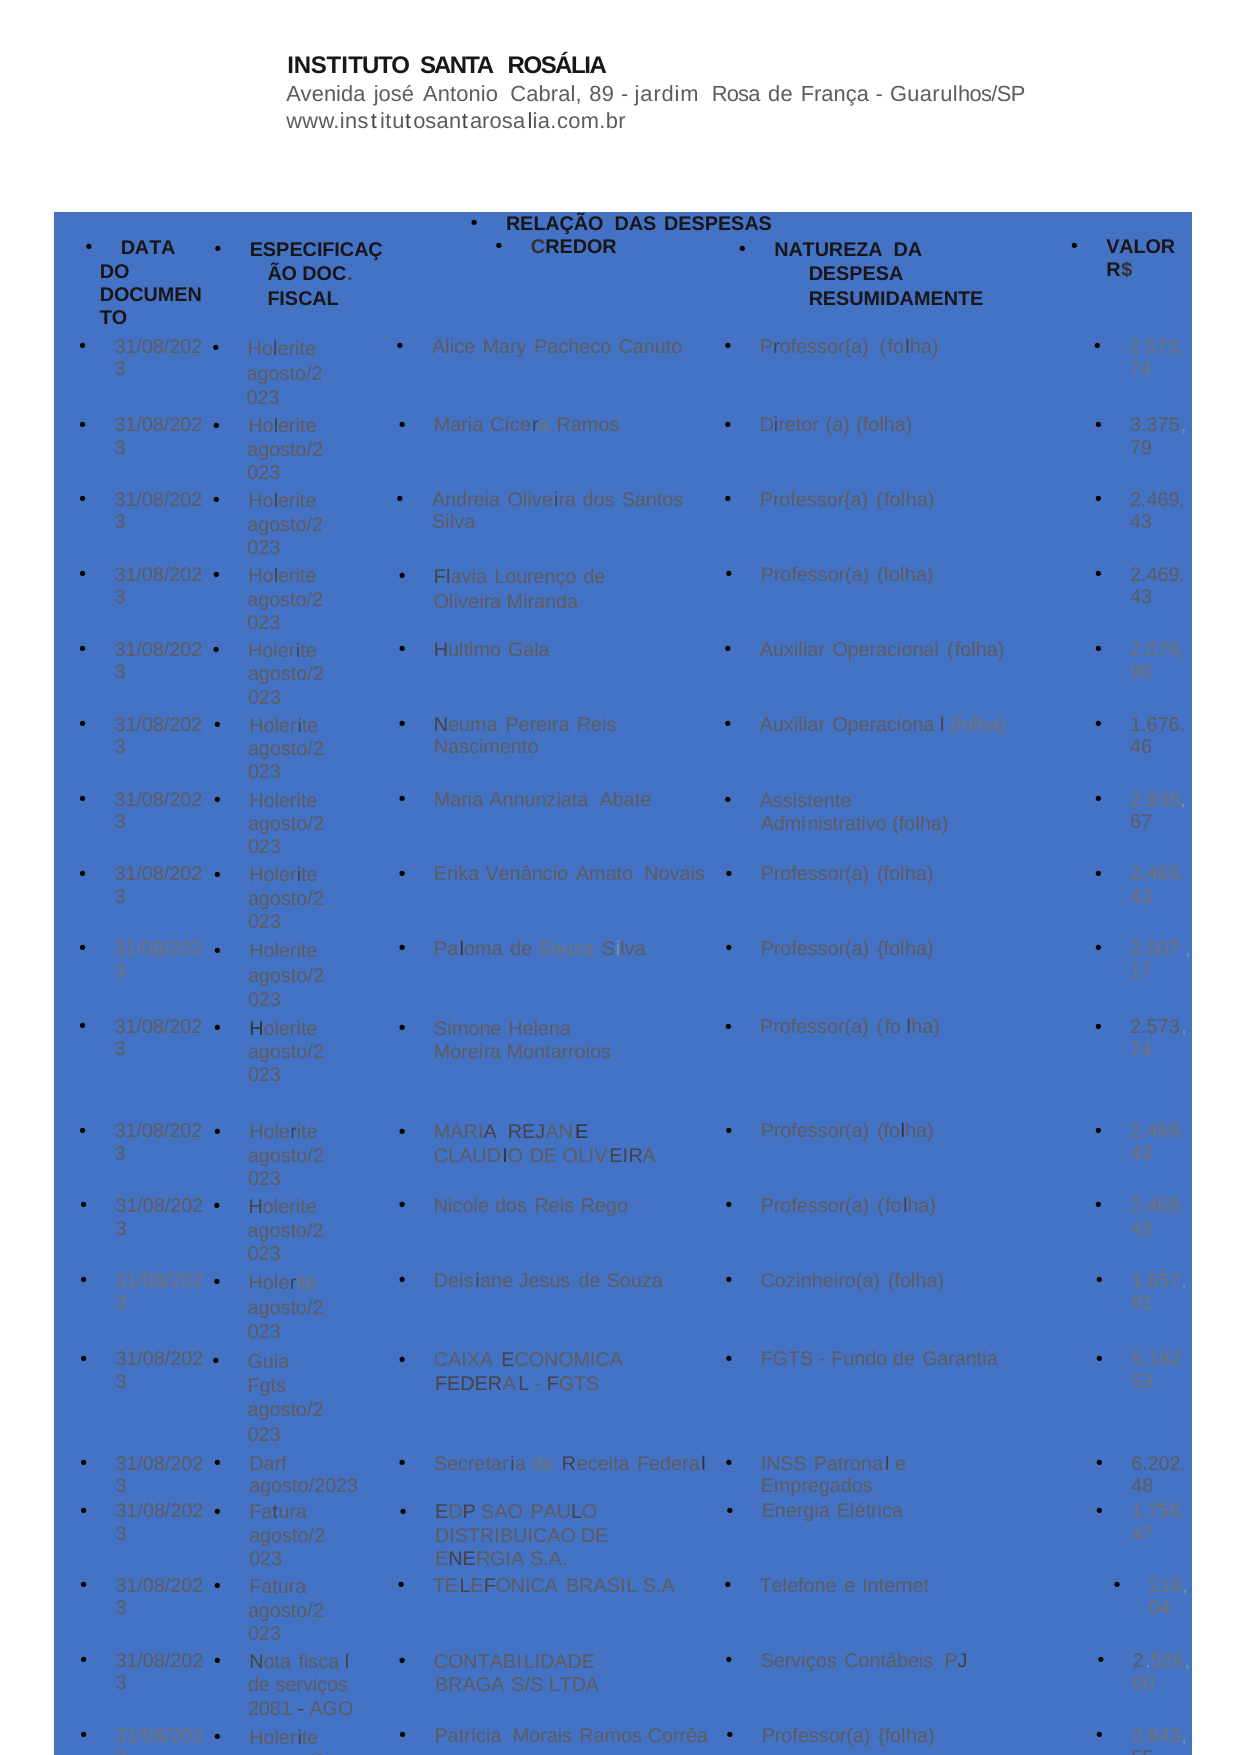

INSTITUTO SANTA ROSÁLIA
Avenida josé Antonio Cabral, 89 - jardim Rosa de França - Guarulhos/SP www.institutosantarosalia.com.br
| RELAÇÃO DAS DESPESAS | | | | |
| --- | --- | --- | --- | --- |
| DATA DO DOCUMENTO | ESPECIFICAÇÃO DOC. FISCAL | CREDOR | NATUREZA DA DESPESA RESUMIDAMENTE | VALOR R$ |
| 31/08/2023 | Holerite agosto/2023 | Alice Mary Pacheco Canuto | Professor{a) (folha) | 2.573,74 |
| 31/08/2023 | Holerite agosto/2023 | Maria Cícera Ramos | Diretor (a) (folha) | 3.375,79 |
| 31/08/2023 | Holerite agosto/2023 | Andreia Oliveira dos Santos Silva | Professor{a) (folha) | 2.469,43 |
| 31/08/2023 | Holerite agosto/2023 | Flavia Lourenço de Oliveira Miranda | Professor(a) (folha) | 2.469.43 |
| 31/08/2023 | Holerite agosto/2023 | Hultlmo Gala | Auxiliar Operacional (folha) | 2.079,90 |
| 31/08/2023 | Holerite agosto/2023 | Neuma Pereira Reis Nascimento | Auxiliar Operaciona l (folha) | 1.676.46 |
| 31/08/2023 | Holerite agosto/2023 | Maria Annunziata Abate | Assistente Administrativo (folha) | 2.938,67 |
| 31/08/2023 | Holerite agosto/2023 | Erika Venâncio Amato Novais | Professor(a) (folha) | 2.469.43 |
| 31/08/2023 | Holerite agosto/2023 | Paloma de Souza Silva | Professor(a) {folha) | 2.507 ,17 |
| 31/08/2023 | Holerite agosto/2023 | Simone Helena Moreira Montarroios | Professor(a) (fo lha) | 2.573,74 |
| | | | | |
| 31/08/2023 | Holerite agosto/2023 | MARIA REJANE CLAUDIO DE OLIVEIRA | Professor(a) (folha) | 2.469.43 |
| 31/08/2023 | Holerite agosto/2023 | Nicole dos Reis Rego | Professor(a) (folha) | 2.469,43 |
| 31/08/2023 | Holerite agosto/2023 | Deisiane Jesus de Souza | Cozinheiro(a) (folha) | 1.657,81 |
| 31/08/2023 | Guia Fgts agosto/2023 | CAIXA ECONOMICA FEDERAL - FGTS | FGTS - Fundo de Garantia | 5.182.53 |
| 31/08/2023 | Darf agosto/2023 | Secretaria da Receita Federal | INSS Patronal e Empregados | 6.202.48 |
| 31/08/2023 | Fatura agosto/2023 | EDP SAO PAULO DISTRIBUICAO DE ENERGIA S.A. | Energia Elétrica | 1.758.47 |
| 31/08/2023 | Fatura agosto/2023 | TELEFONICA BRASIL S.A | Telefone e Internet | 218,04 |
| 31/08/2023 | Nota fisca l de serviços 2081 - AGO | CONTABILIDADE BRAGA S/S LTDA | Serviços Contábeis PJ | 2.526,00 |
| 31/08/2023 | Holerite agosto/2023 | Patrícia Morais Ramos Corrêa | Professor(a) {folha) | 2.943,55 |
| 31/08/2023 | Boleto agosto/2023 | SINDBENEFICENTE | Contribuição Sindical | 270,00 |
| 31/08/2023 | Fatura setembro/202 3 | CLARO S.A. | Telefone e Internet | 44,39 |
| 01/09/2023 | Rescisão Rescisão | Paloma de Souza Silva | Rescisão Contratual - TRCT (folha) | 320,91 |